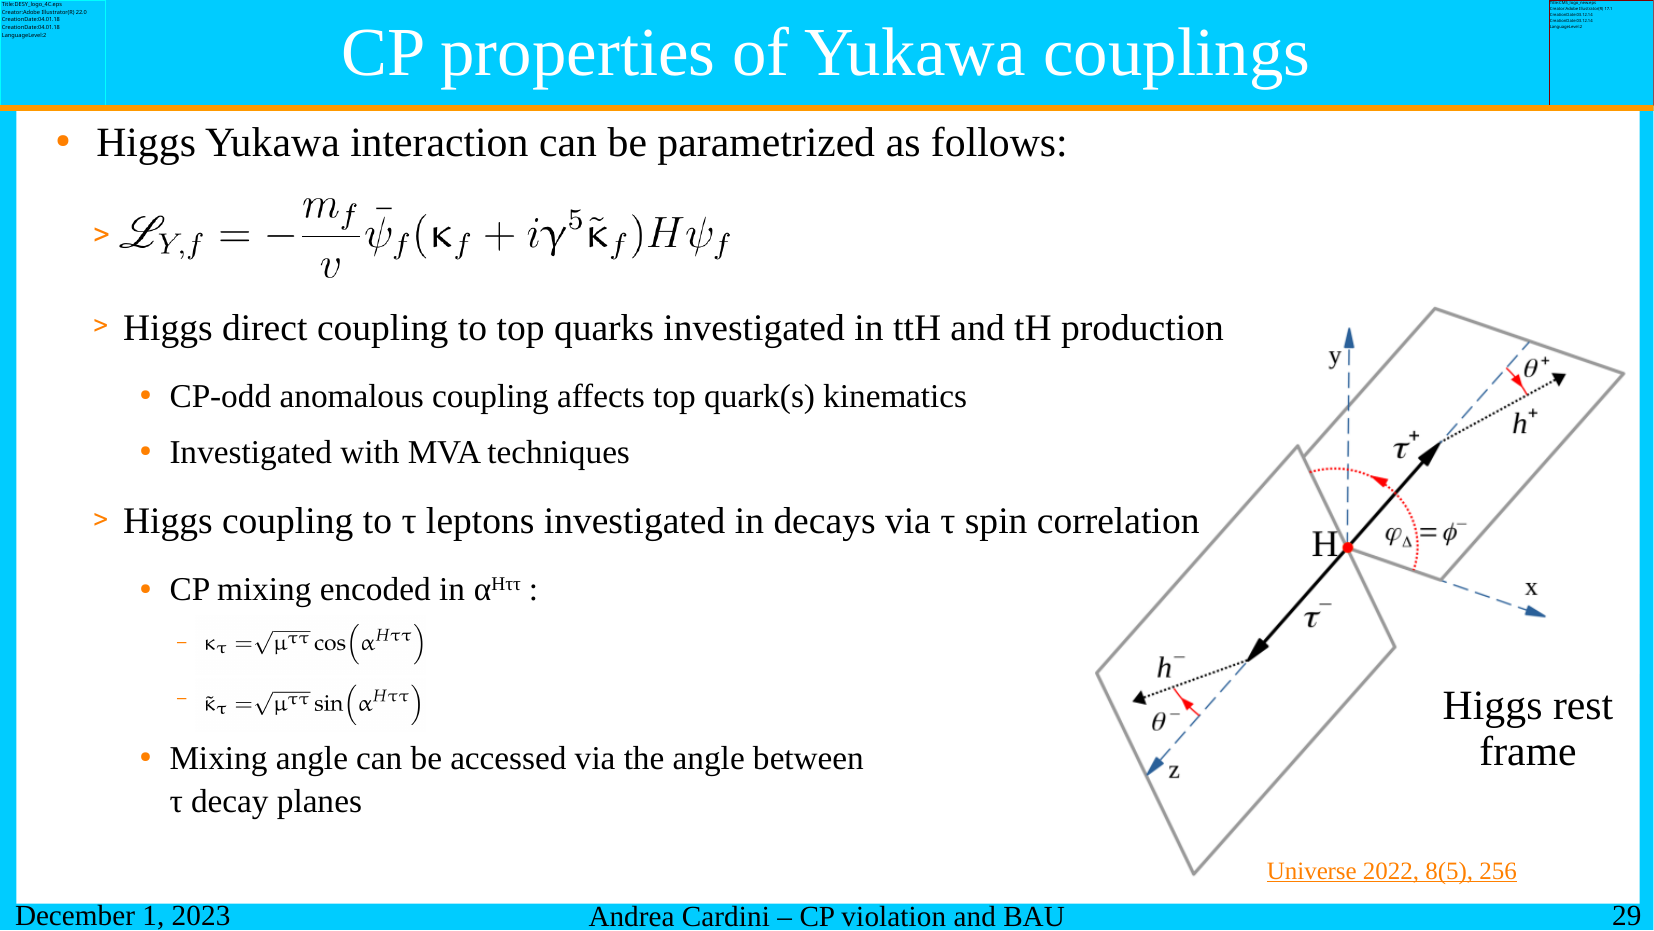

CP properties of Yukawa couplings
# Higgs Yukawa interaction can be parametrized as follows:
Higgs direct coupling to top quarks investigated in ttH and tH production
CP-odd anomalous coupling affects top quark(s) kinematics
Investigated with MVA techniques
Higgs coupling to τ leptons investigated in decays via τ spin correlation
CP mixing encoded in αHττ :
Mixing angle can be accessed via the angle between
τ decay planes
Higgs rest frame
Universe 2022, 8(5), 256
29